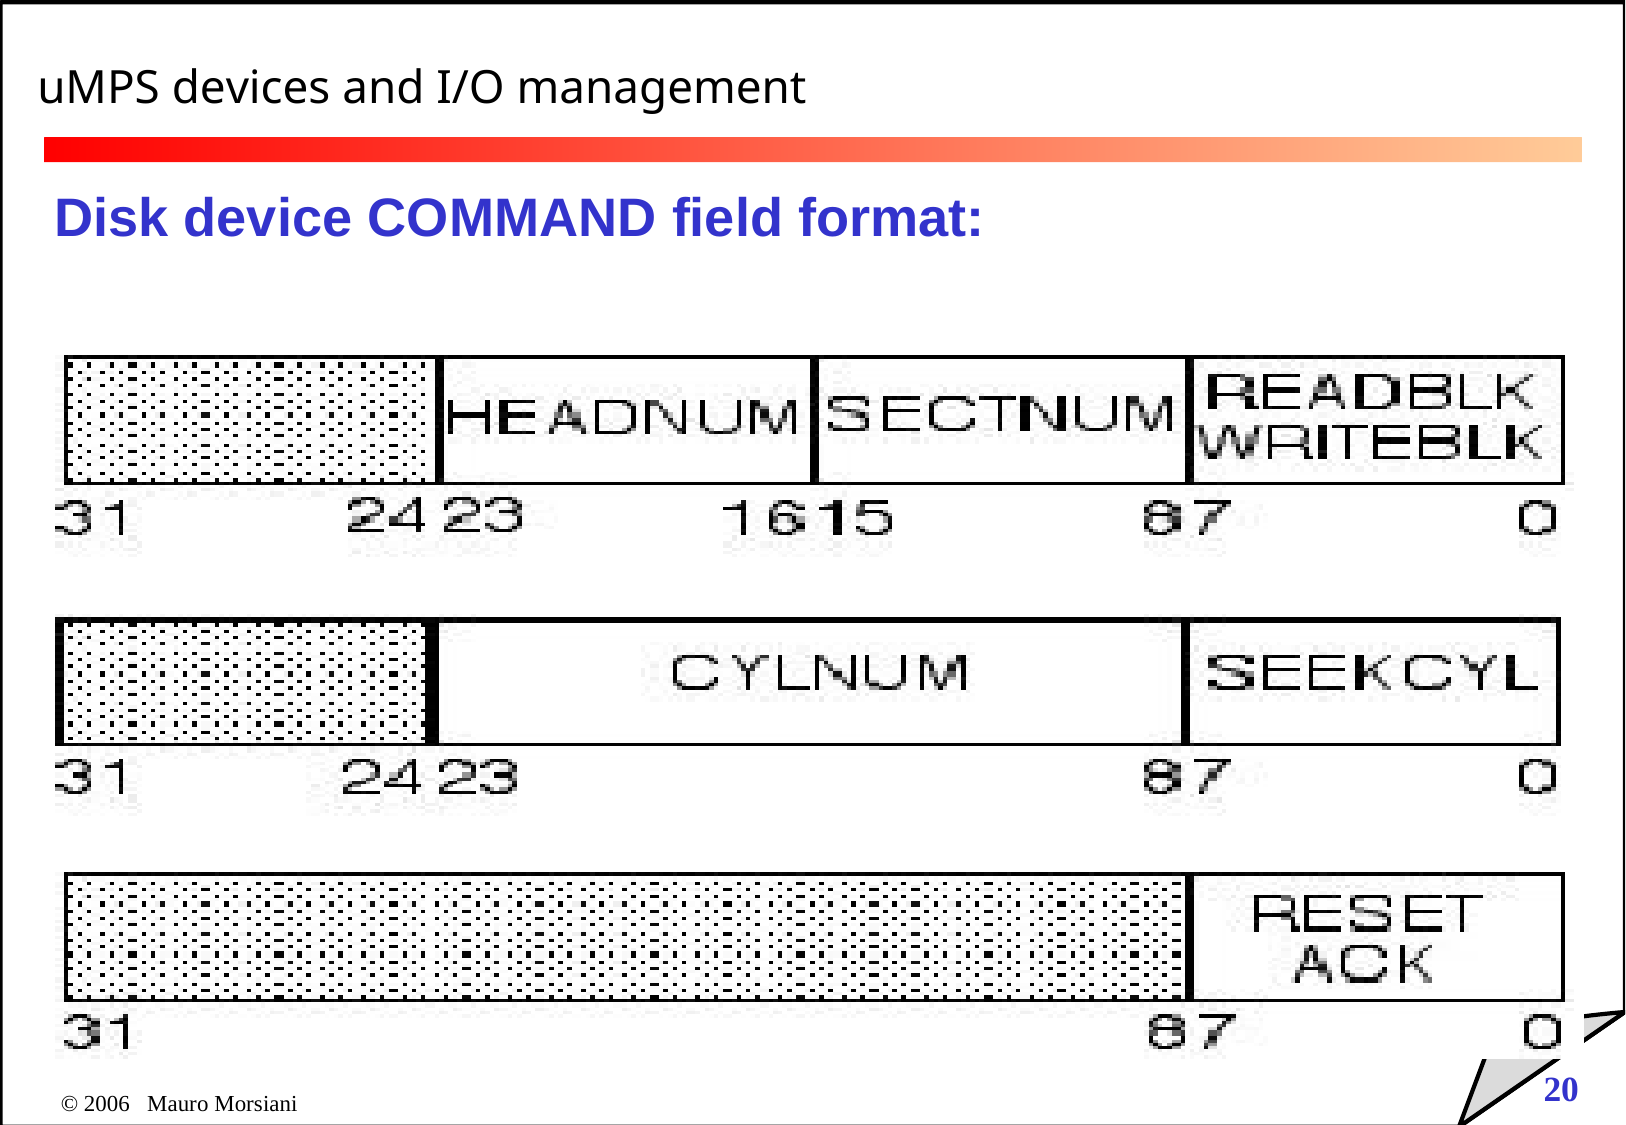

# uMPS devices and I/O management
Disk device COMMAND field format: